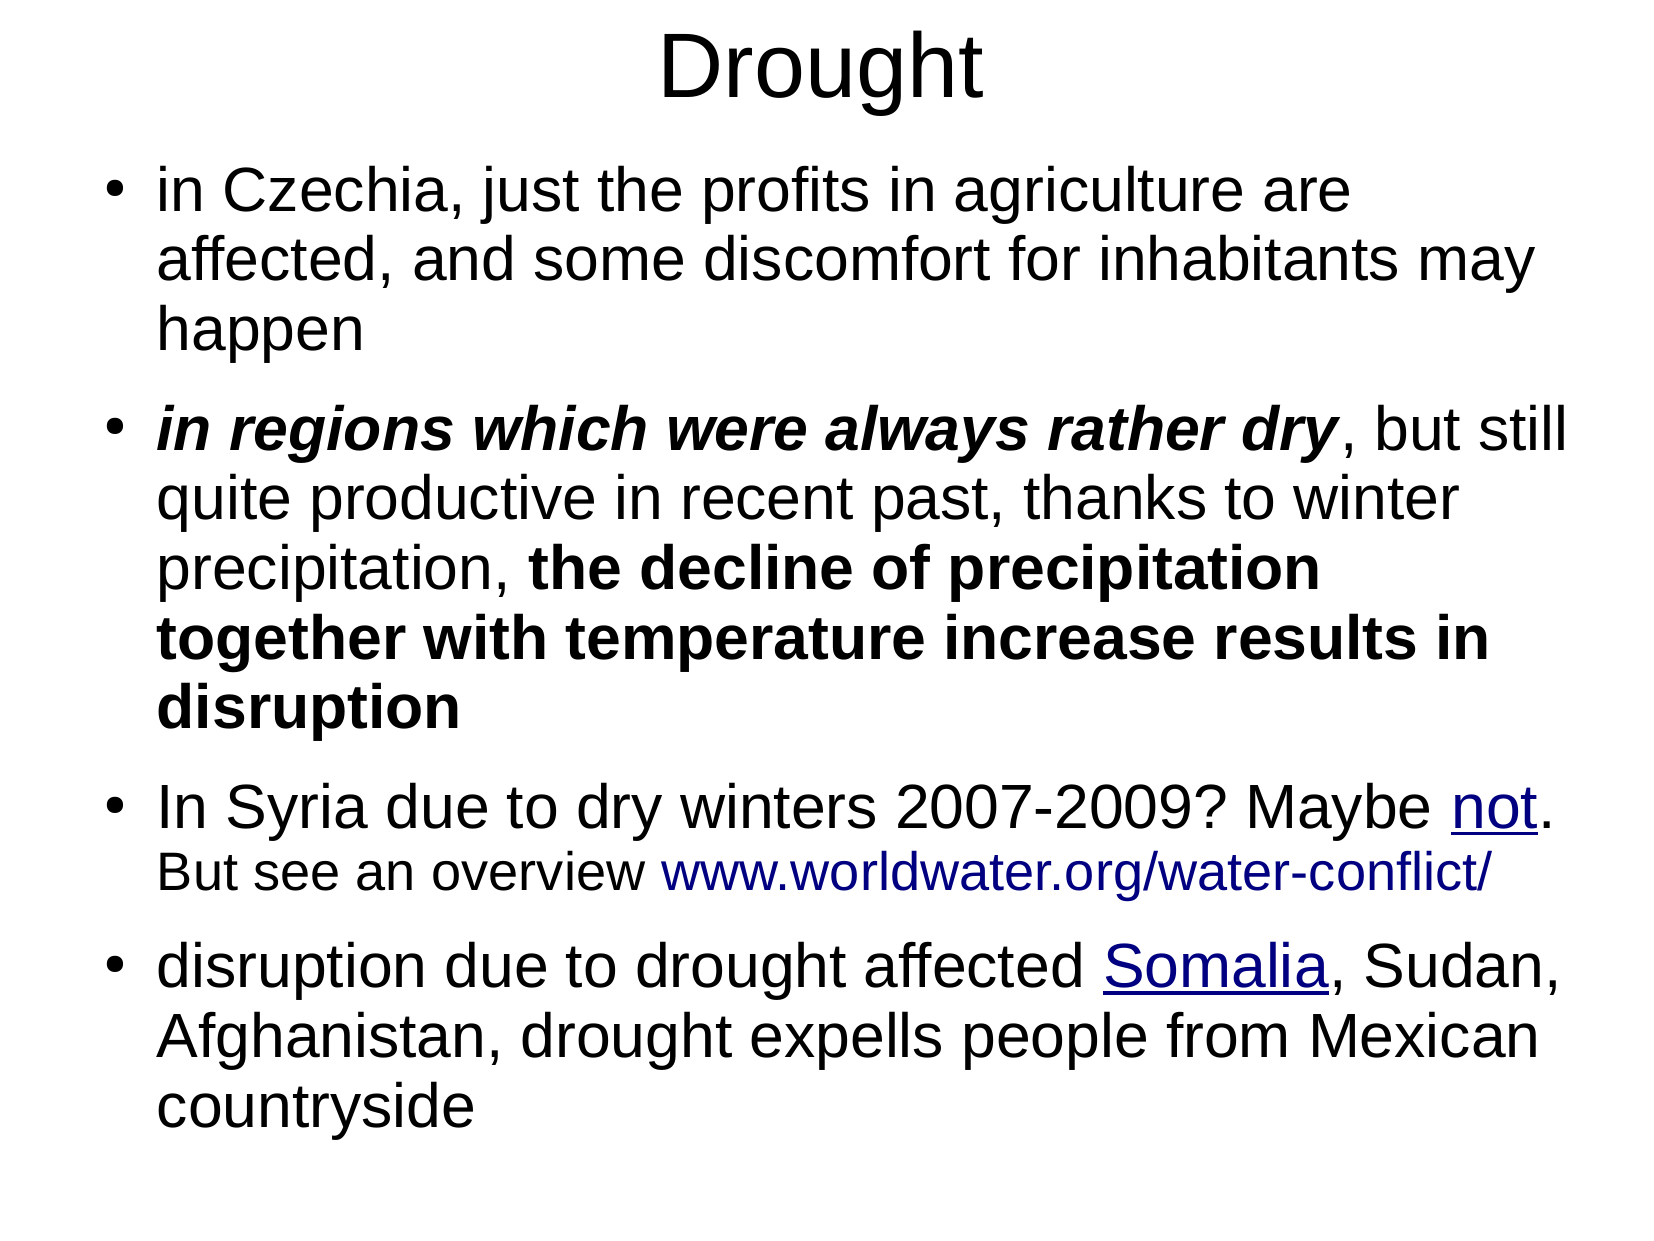

# Drought
in Czechia, just the profits in agriculture are affected, and some discomfort for inhabitants may happen
in regions which were always rather dry, but still quite productive in recent past, thanks to winter precipitation, the decline of precipitation together with temperature increase results in disruption
In Syria due to dry winters 2007-2009? Maybe not. But see an overview www.worldwater.org/water-conflict/
disruption due to drought affected Somalia, Sudan, Afghanistan, drought expells people from Mexican countryside